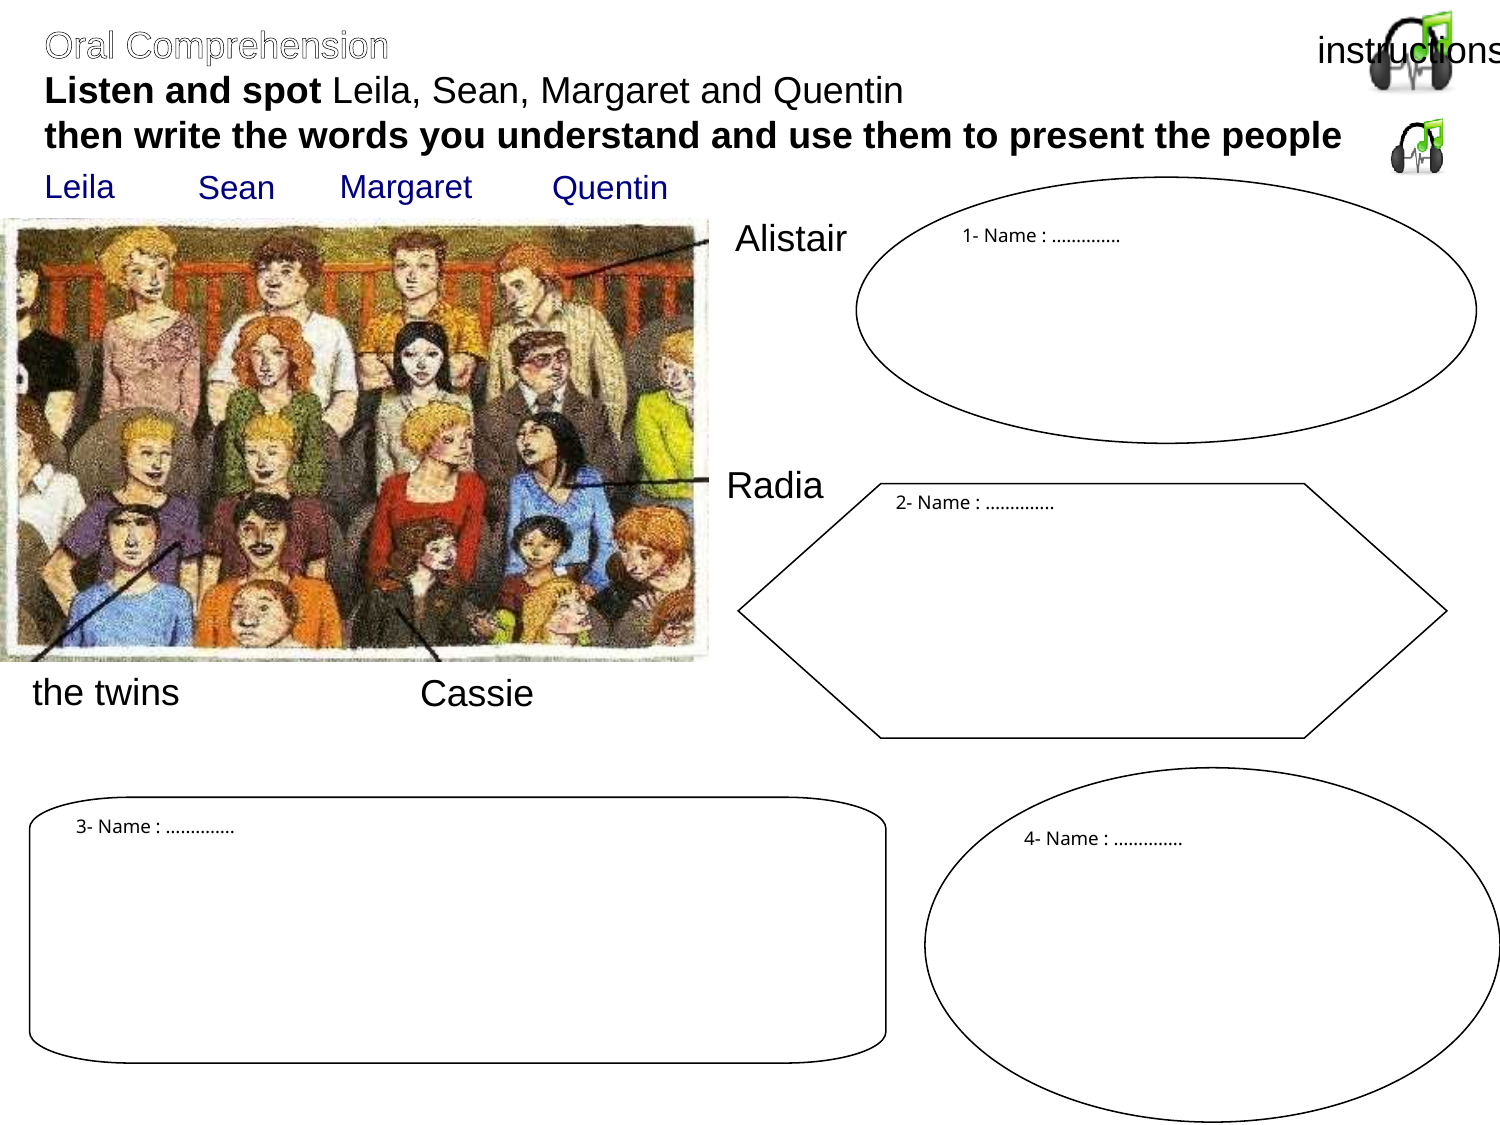

instructions
Oral Comprehension
Listen and spot Leila, Sean, Margaret and Quentin
then write the words you understand and use them to present the people
Leila
Margaret
Sean
Quentin
1- Name : …………..
Alistair
Radia
2- Name : …………..
the twins
Cassie
4- Name : …………..
3- Name : …………..